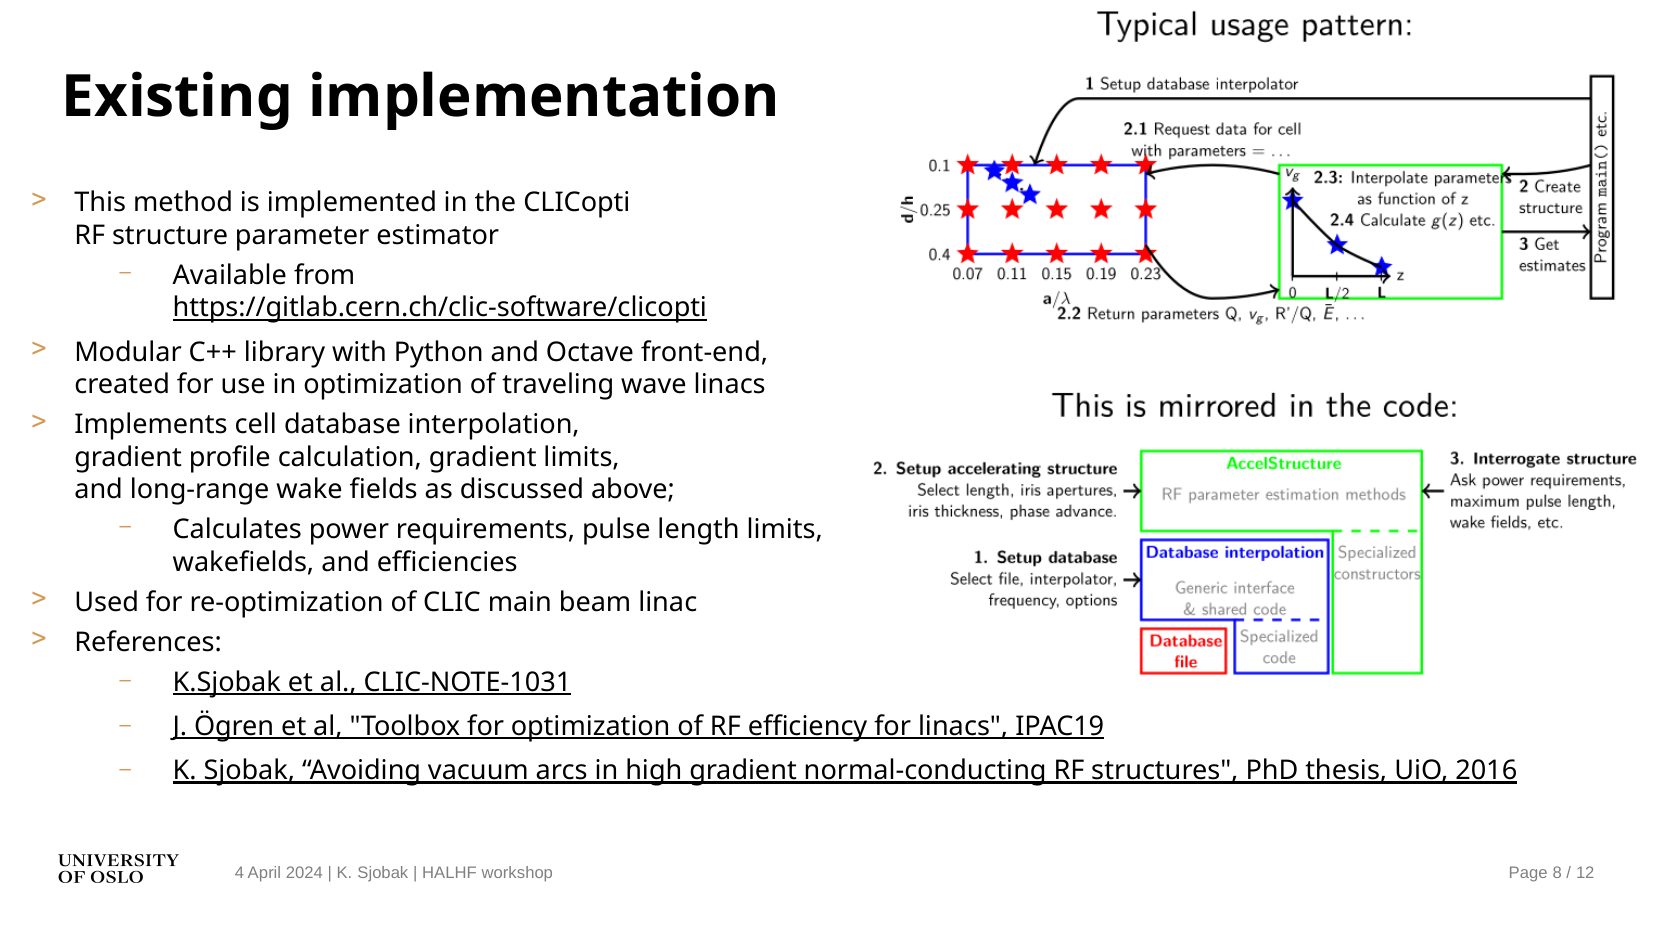

Existing implementation
This method is implemented in the CLICopti
RF structure parameter estimator
Available from
https://gitlab.cern.ch/clic-software/clicopti
Modular C++ library with Python and Octave front-end,
created for use in optimization of traveling wave linacs
Implements cell database interpolation,
gradient profile calculation, gradient limits,
and long-range wake fields as discussed above;
Calculates power requirements, pulse length limits,
wakefields, and efficiencies
Used for re-optimization of CLIC main beam linac
References:
K.Sjobak et al., CLIC-NOTE-1031
J. Ögren et al, "Toolbox for optimization of RF efficiency for linacs", IPAC19
K. Sjobak, “Avoiding vacuum arcs in high gradient normal-conducting RF structures", PhD thesis, UiO, 2016
8
4 April 2024 | K. Sjobak | HALHF workshop